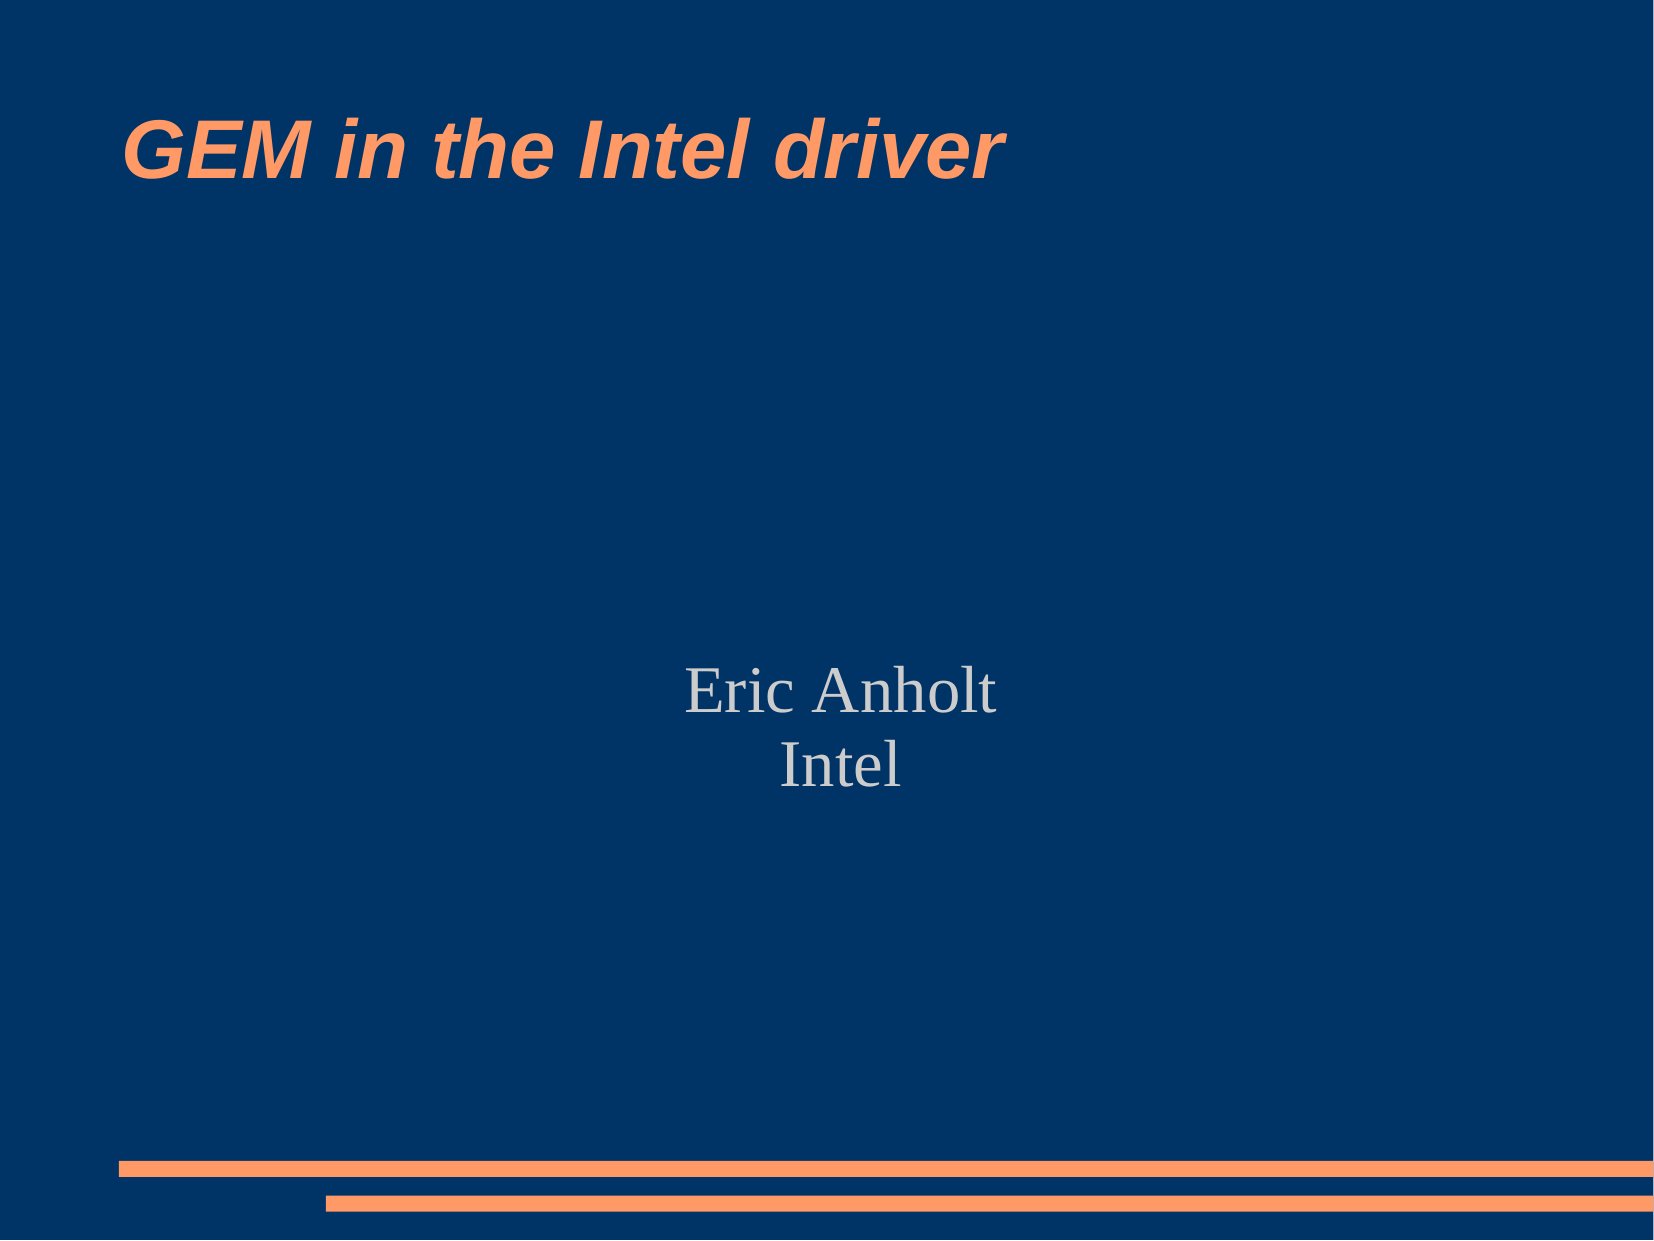

# GEM in the Intel driver
Eric Anholt
Intel